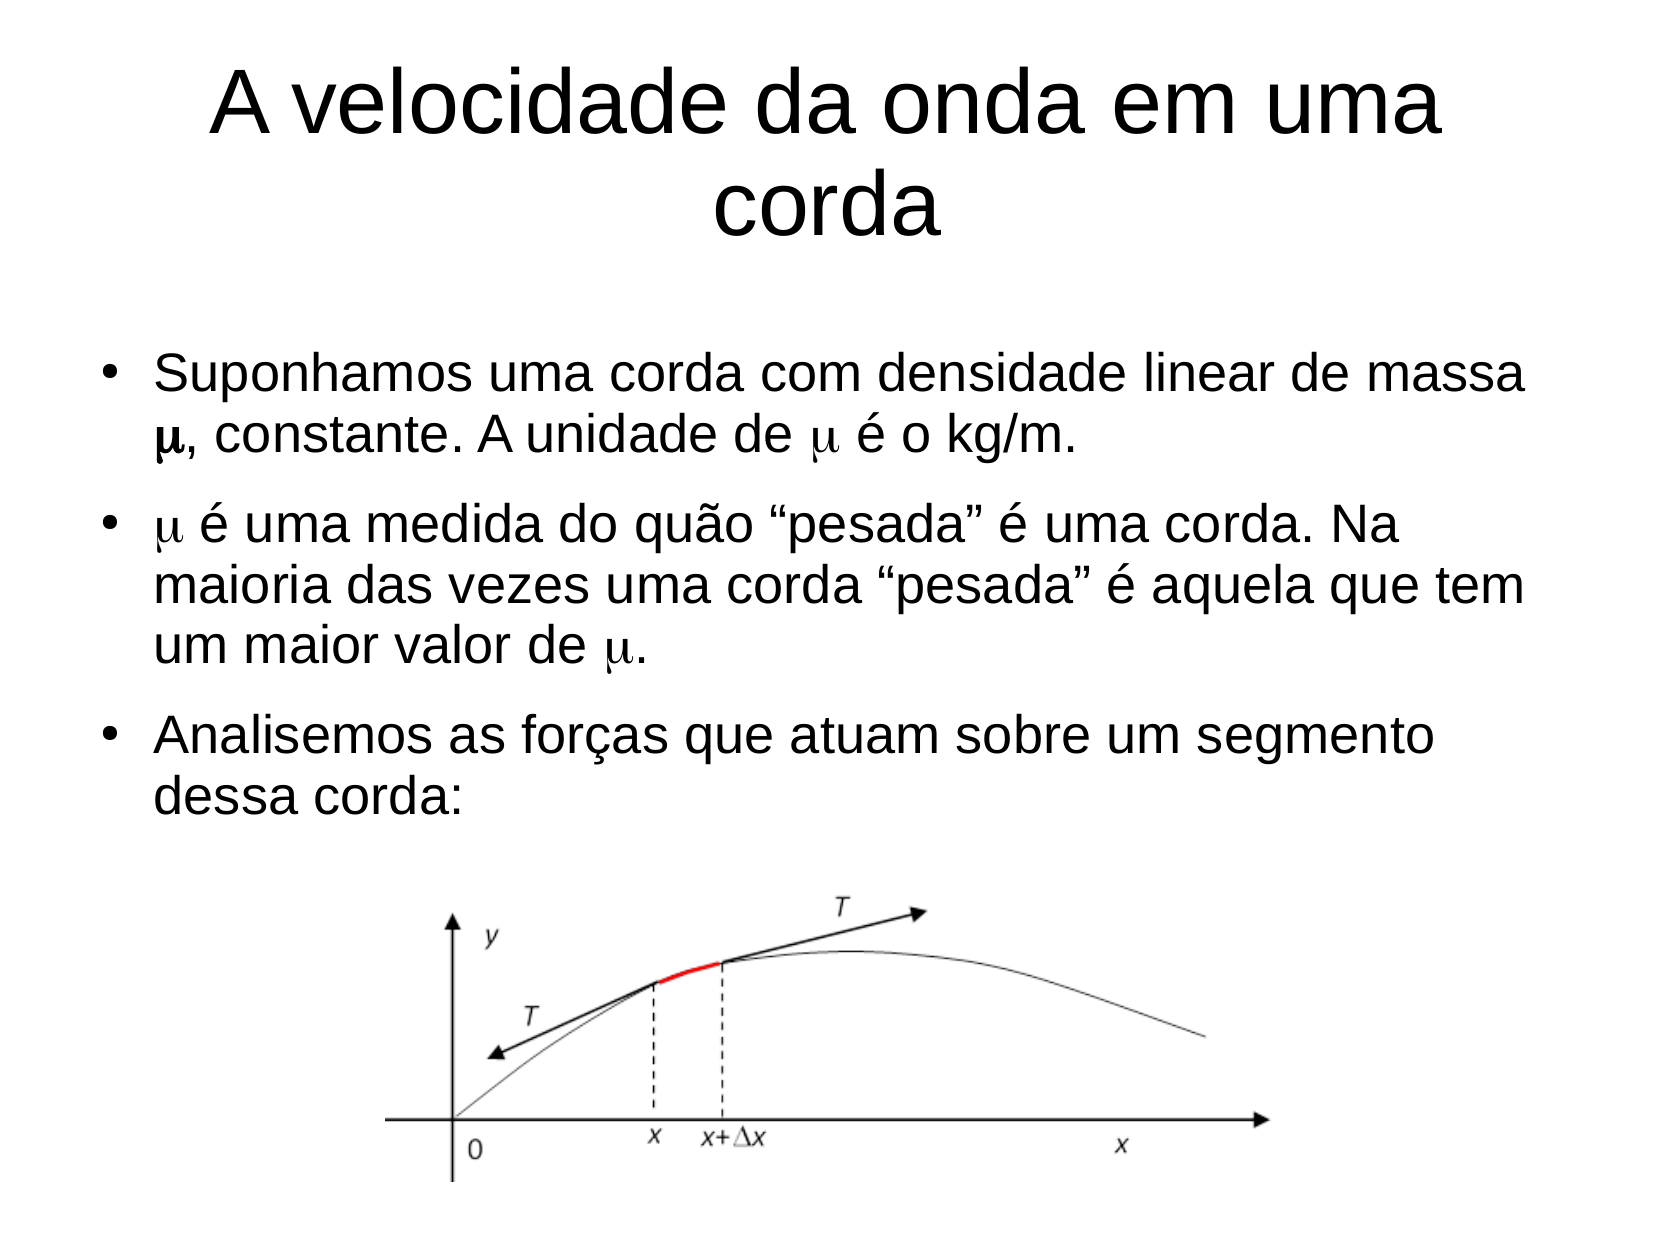

# A velocidade da onda em uma corda
Suponhamos uma corda com densidade linear de massa m, constante. A unidade de m é o kg/m.
m é uma medida do quão “pesada” é uma corda. Na maioria das vezes uma corda “pesada” é aquela que tem um maior valor de m.
Analisemos as forças que atuam sobre um segmento dessa corda: